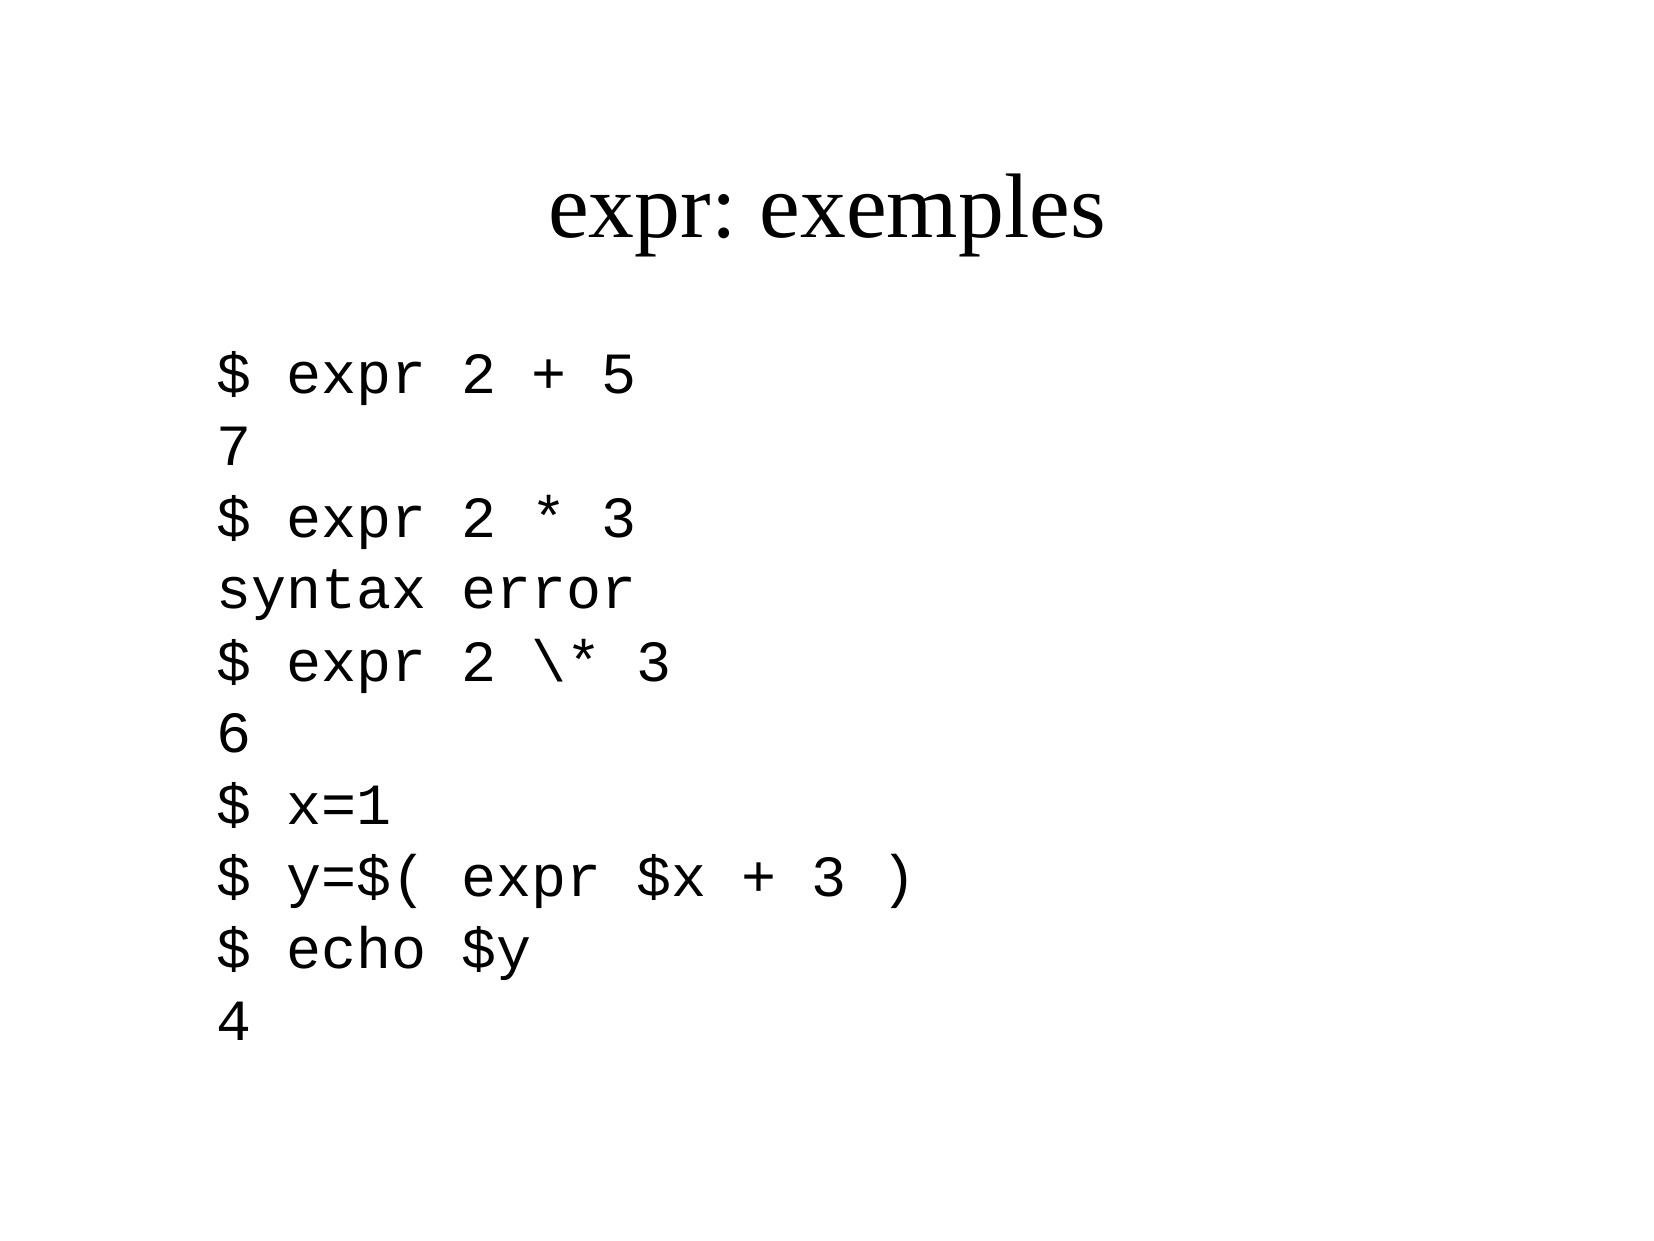

# expr: exemples
$ expr 2 + 5
7
$ expr 2 * 3
syntax error
$ expr 2 \* 3
6
$ x=1
$ y=$( expr $x + 3 )
$ echo $y
4